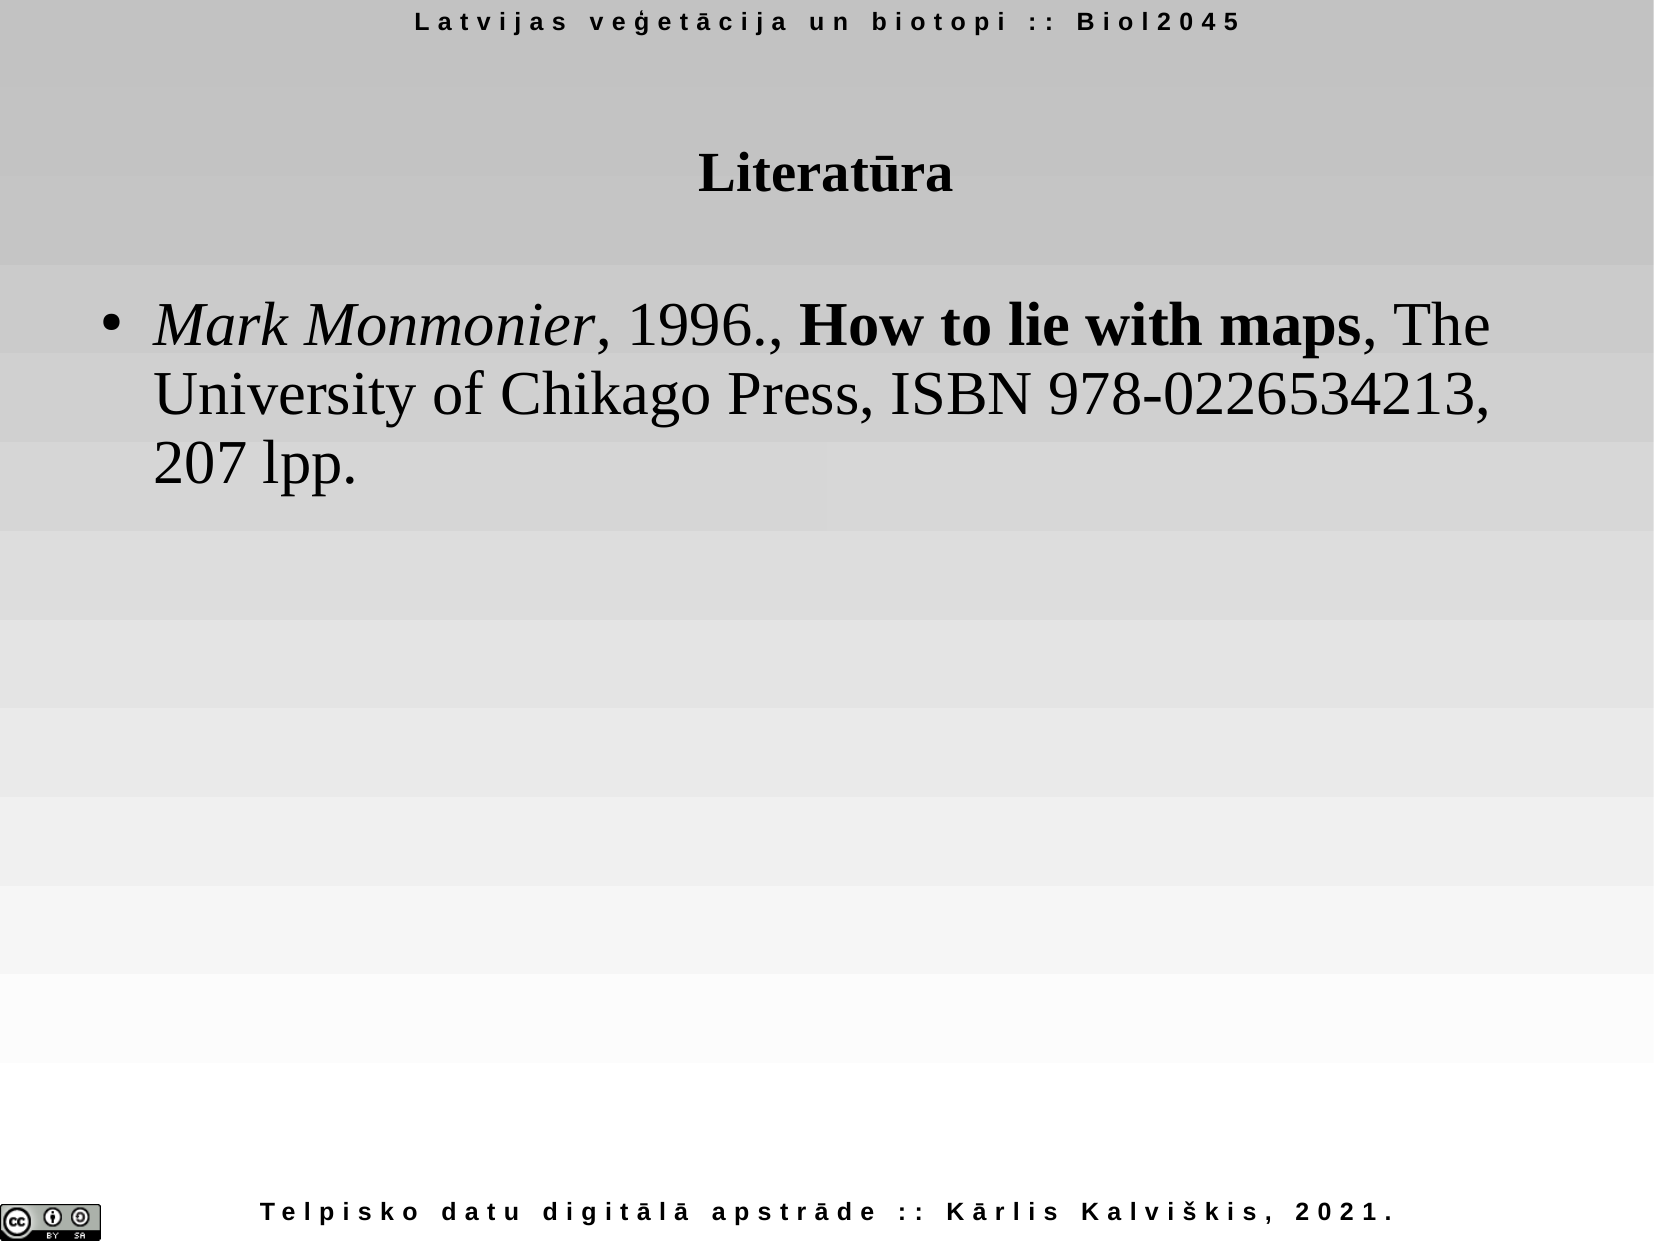

# Literatūra
Mark Monmonier, 1996., How to lie with maps, The University of Chikago Press, ISBN 978-0226534213, 207 lpp.